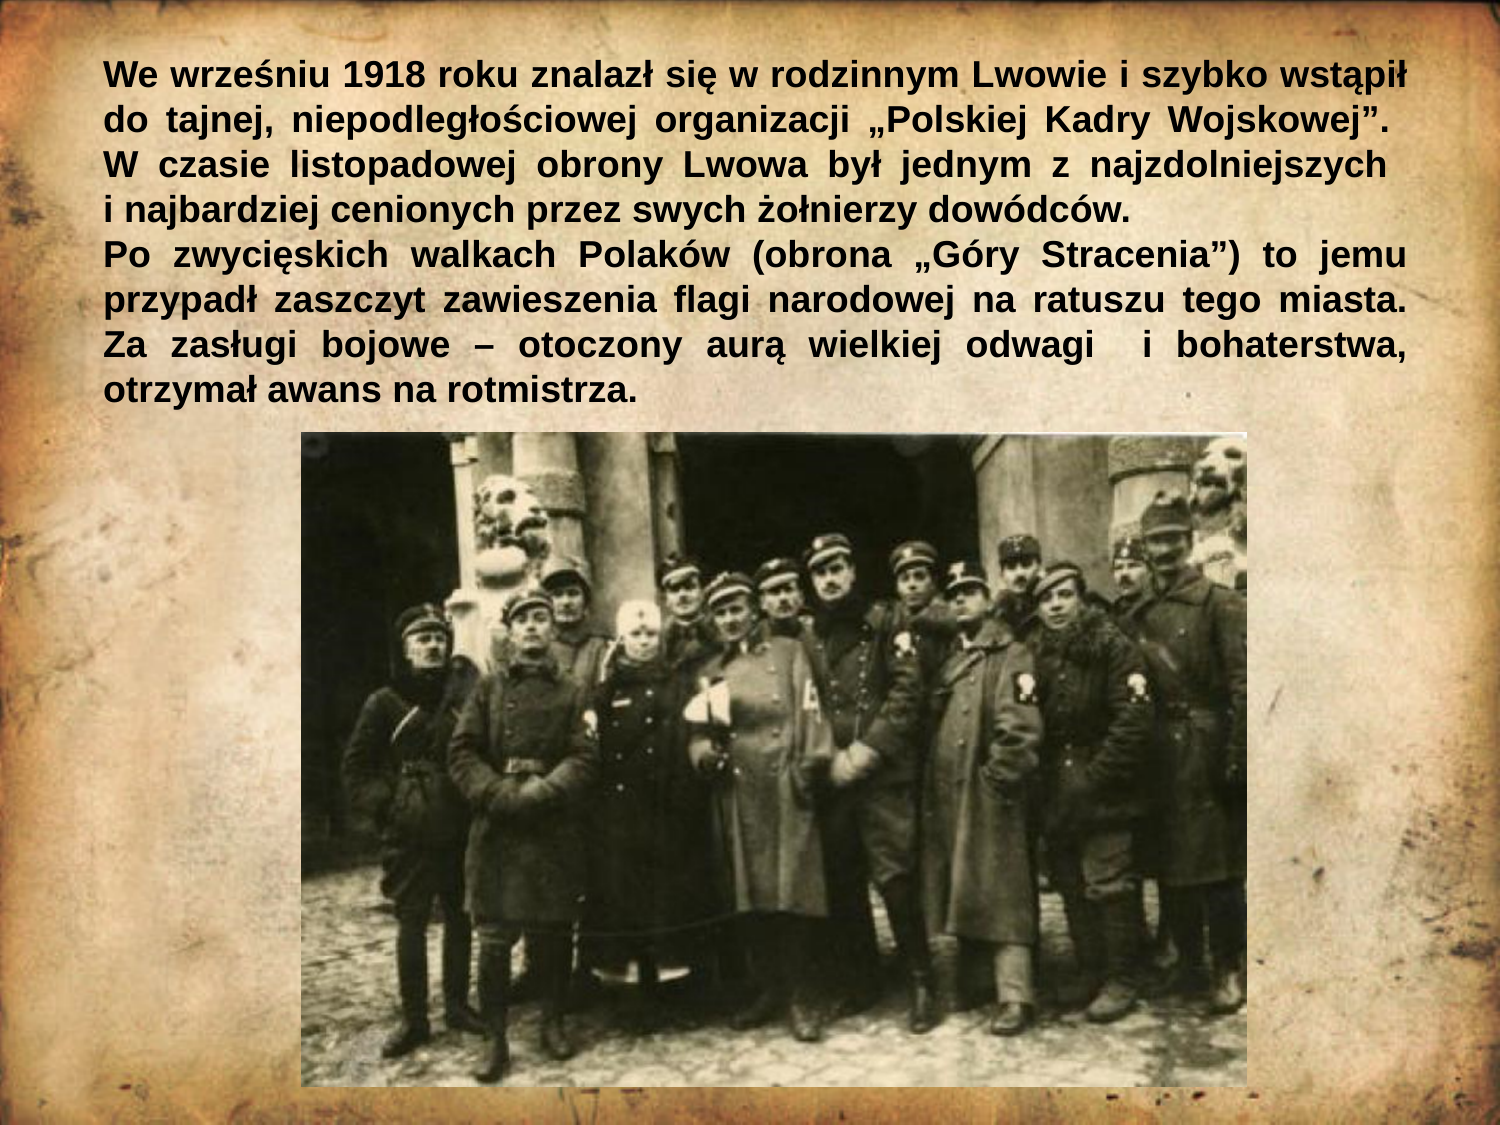

We wrześniu 1918 roku znalazł się w rodzinnym Lwowie i szybko wstąpił do tajnej, niepodległościowej organizacji „Polskiej Kadry Wojskowej”.
W czasie listopadowej obrony Lwowa był jednym z najzdolniejszych
i najbardziej cenionych przez swych żołnierzy dowódców.
Po zwycięskich walkach Polaków (obrona „Góry Stracenia”) to jemu przypadł zaszczyt zawieszenia flagi narodowej na ratuszu tego miasta. Za zasługi bojowe – otoczony aurą wielkiej odwagi i bohaterstwa, otrzymał awans na rotmistrza.